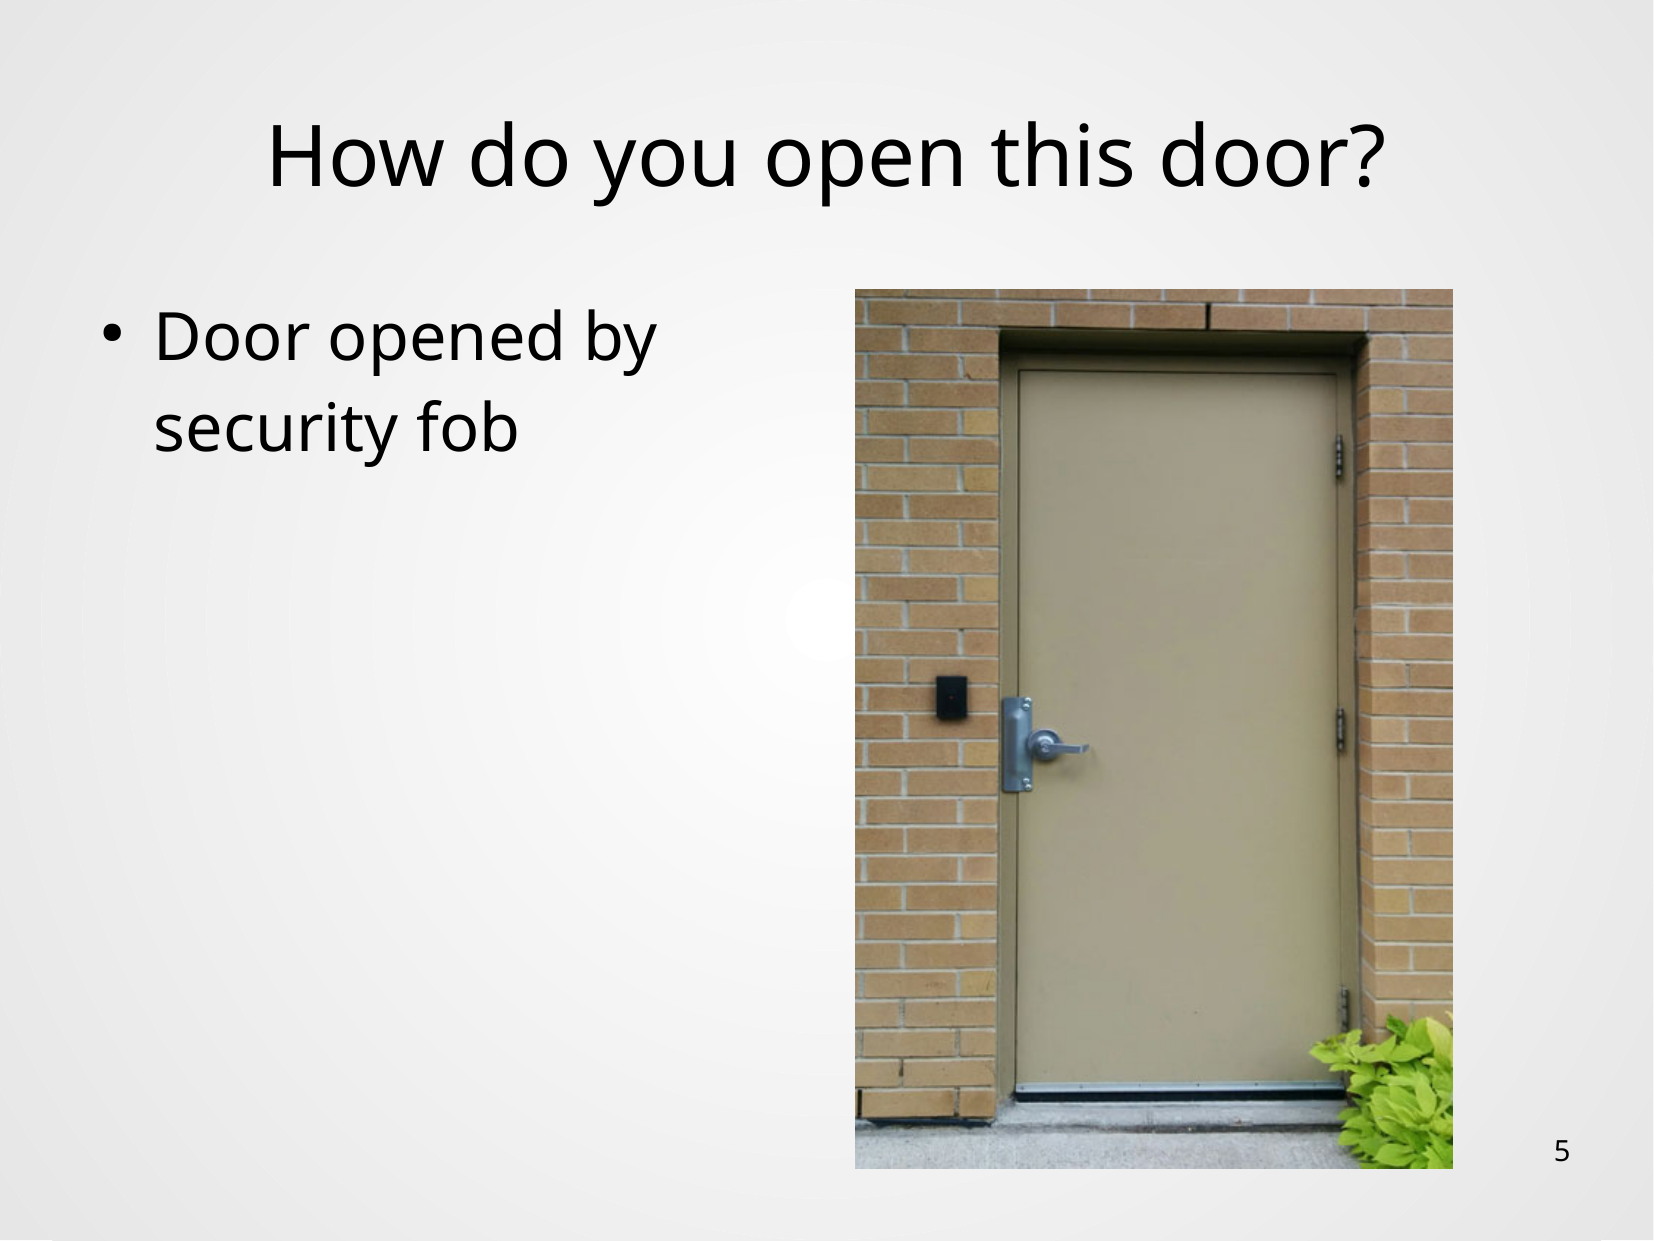

# How do you open this door?
Door opened by security fob
5